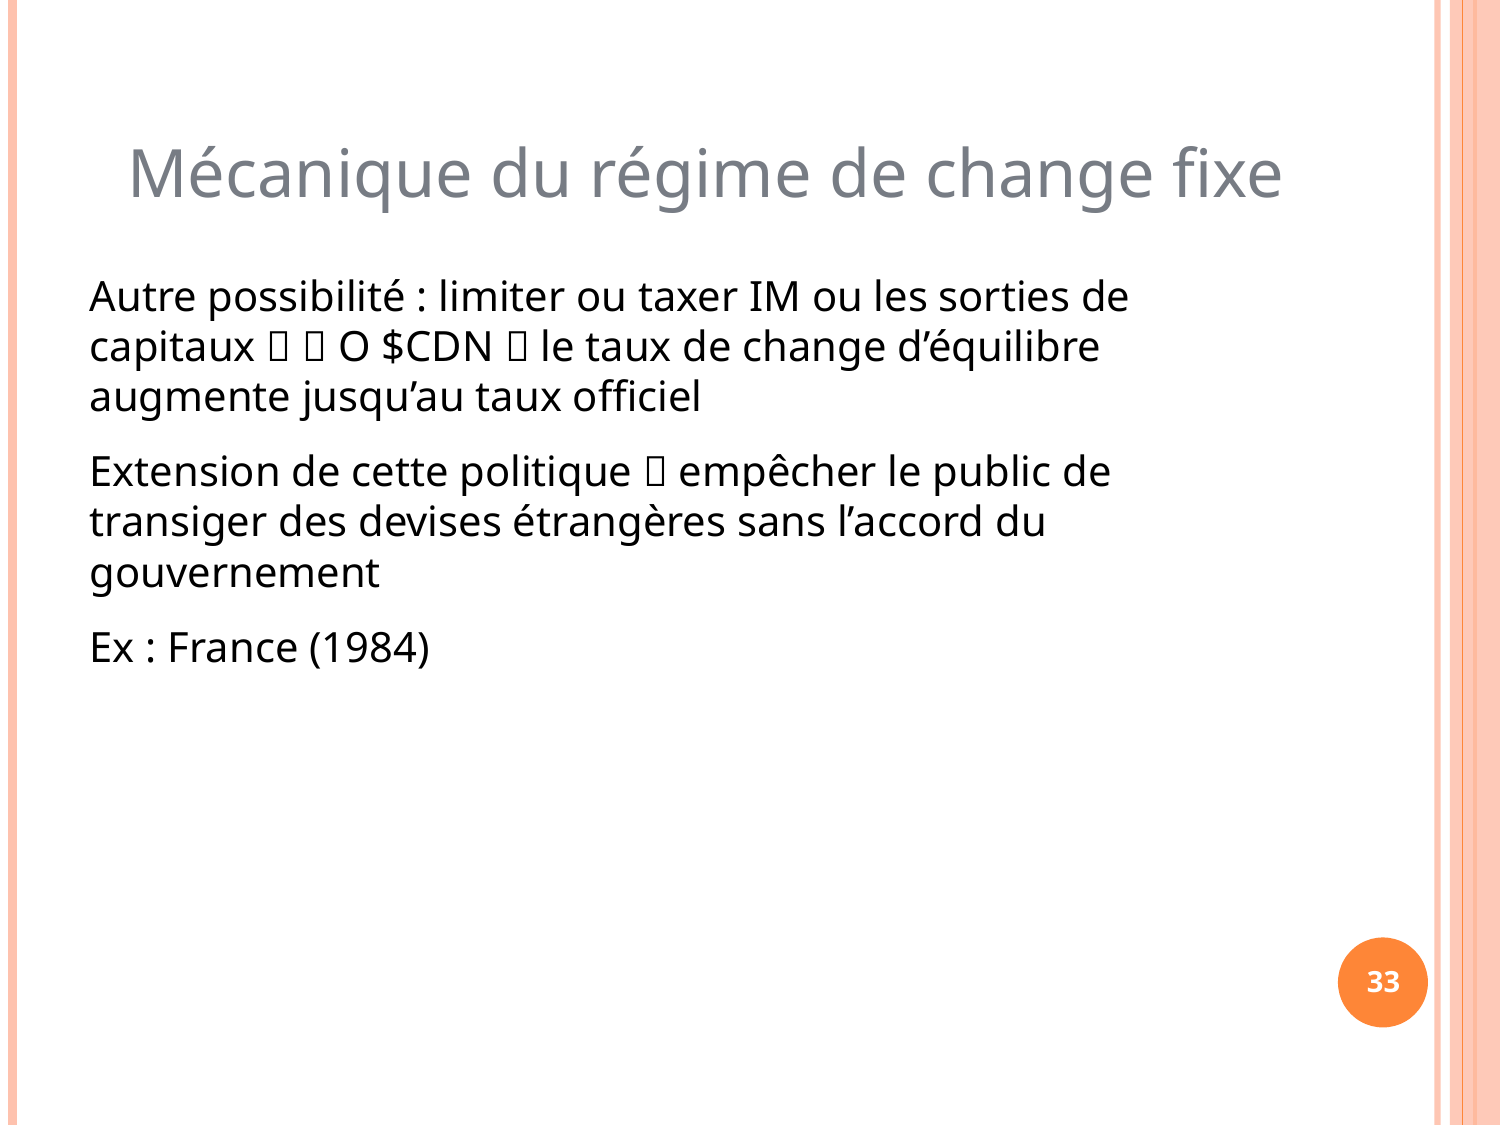

# Mécanique du régime de change fixe
Autre possibilité : limiter ou taxer IM ou les sorties de capitaux   O $CDN  le taux de change d’équilibre augmente jusqu’au taux officiel
Extension de cette politique  empêcher le public de transiger des devises étrangères sans l’accord du gouvernement
Ex : France (1984)